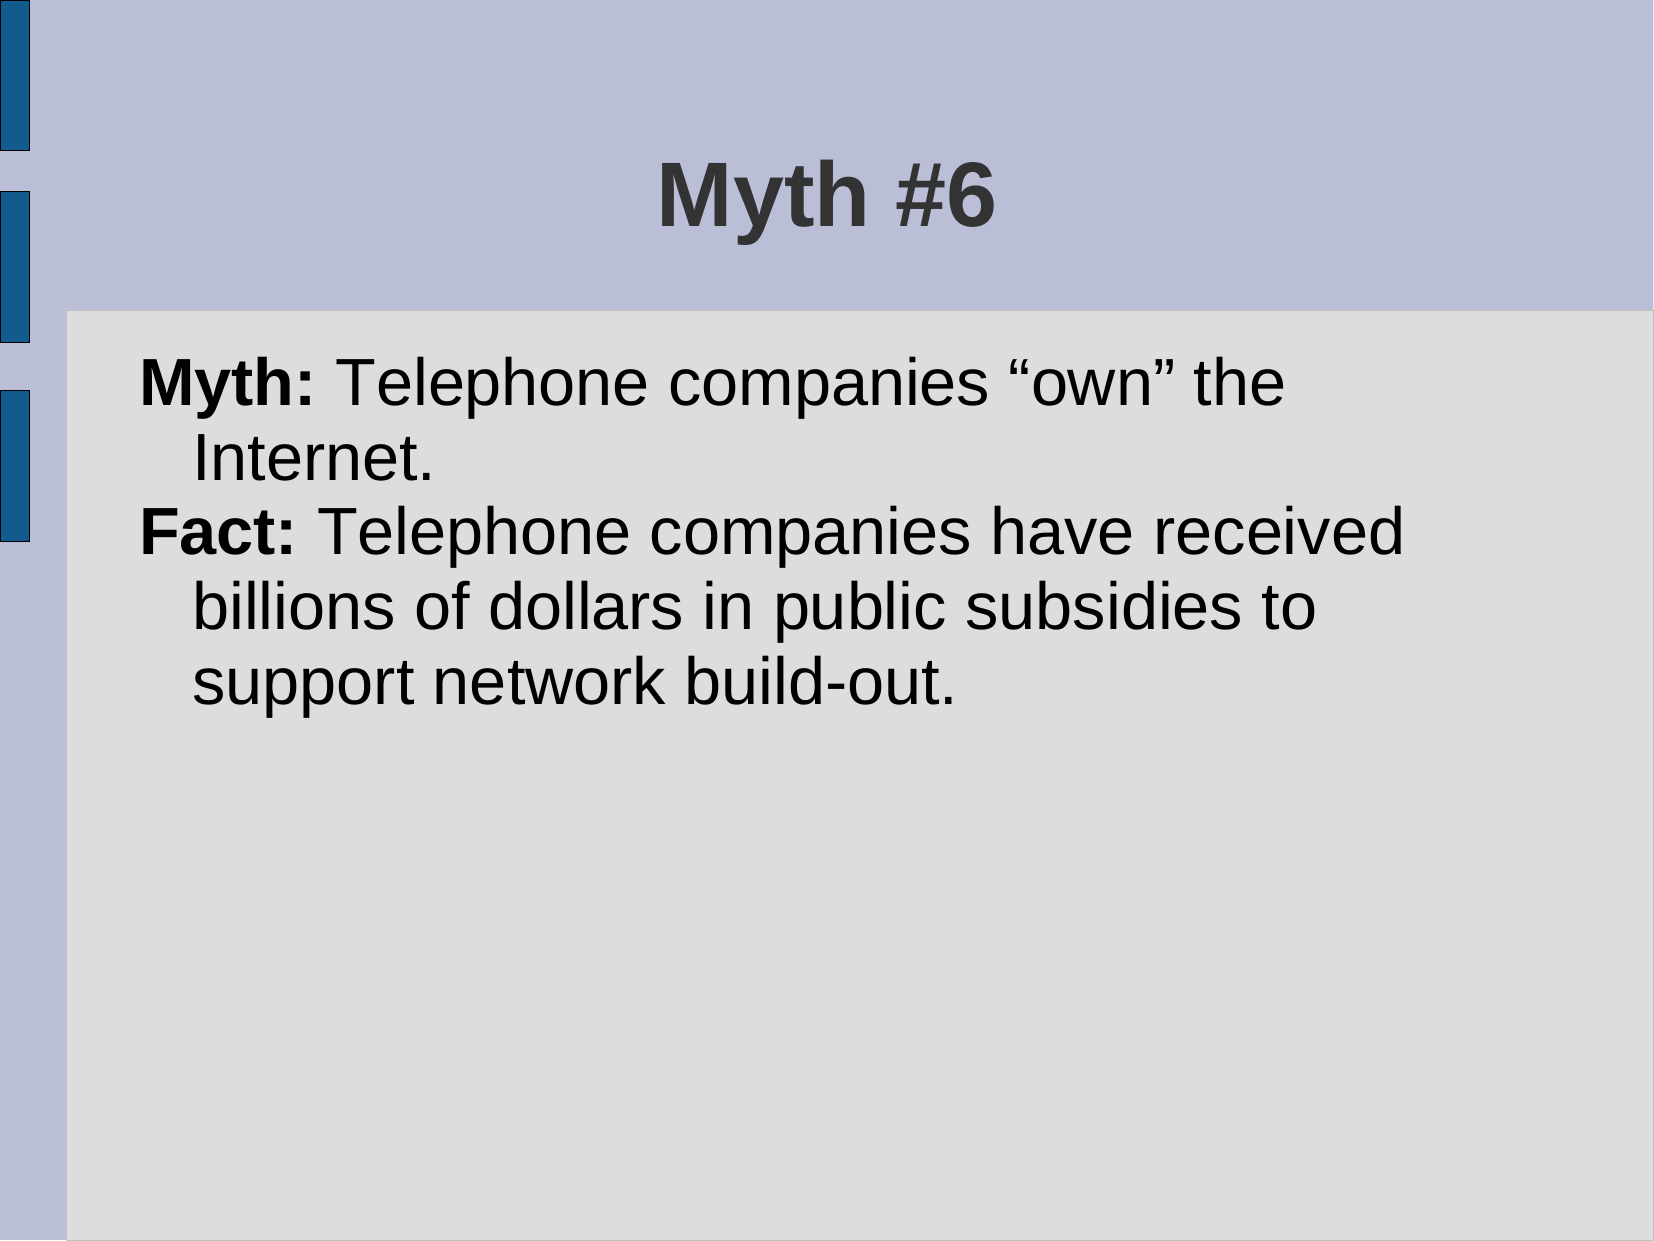

# Myth #6
Myth: Telephone companies “own” the Internet.
Fact: Telephone companies have received billions of dollars in public subsidies to support network build-out.